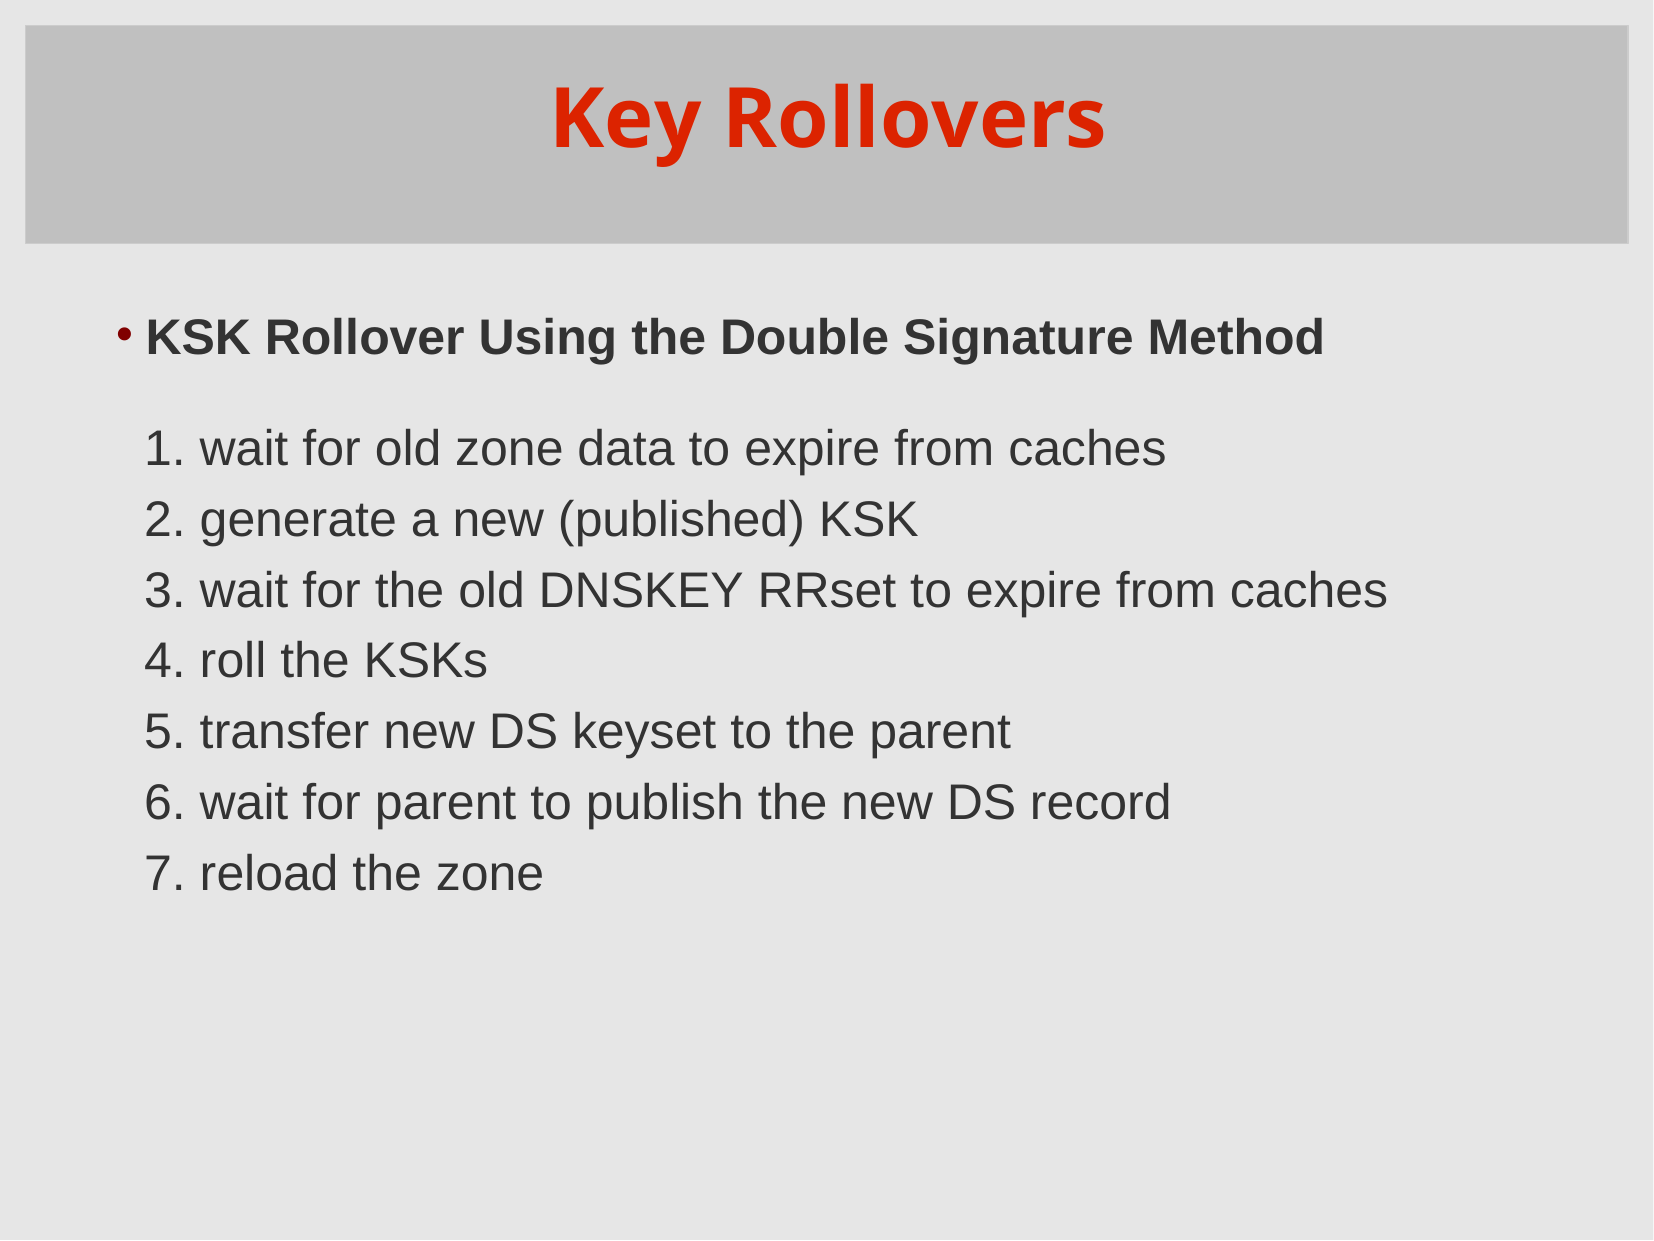

# Key Rollovers
KSK Rollover Using the Double Signature Method
 1. wait for old zone data to expire from caches
 2. generate a new (published) KSK
 3. wait for the old DNSKEY RRset to expire from caches
 4. roll the KSKs
 5. transfer new DS keyset to the parent
 6. wait for parent to publish the new DS record
 7. reload the zone